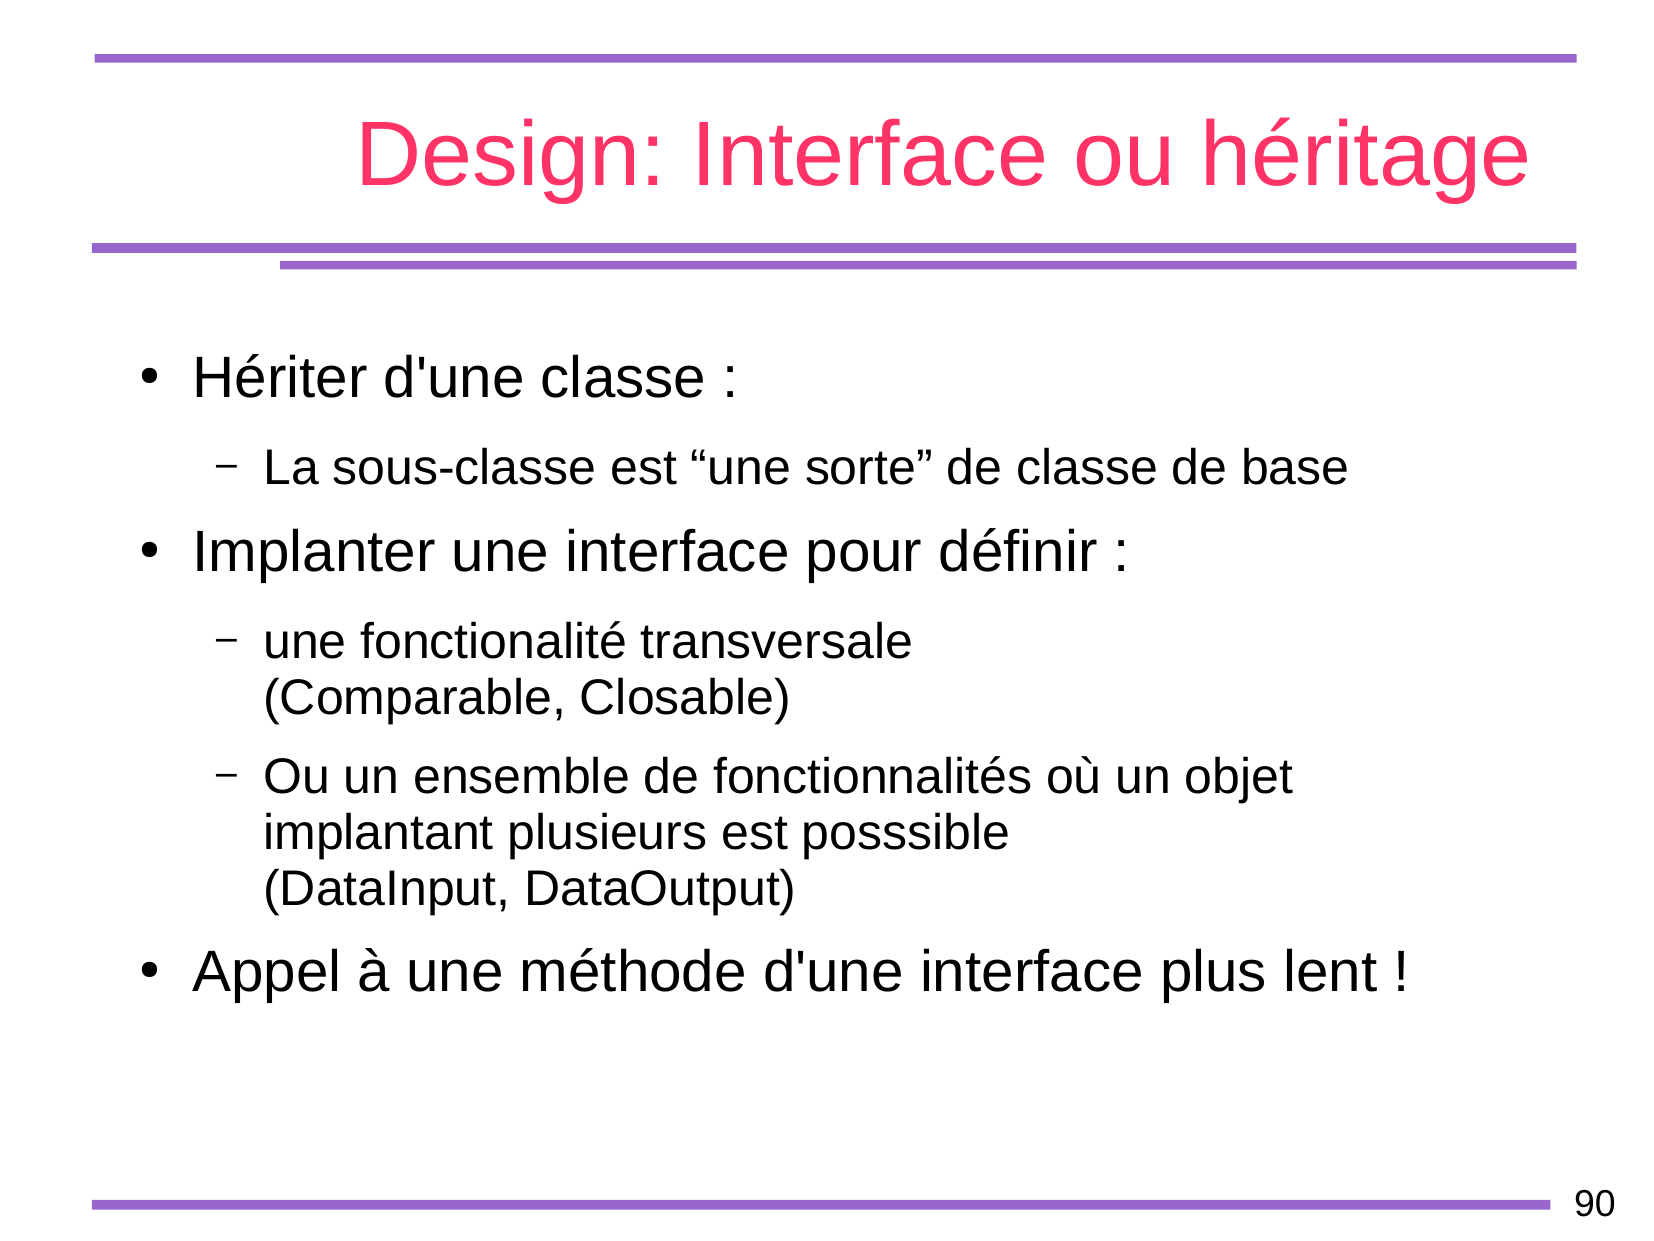

# Design: Interface ou héritage
Hériter d'une classe :
La sous-classe est “une sorte” de classe de base
Implanter une interface pour définir :
une fonctionalité transversale
(Comparable, Closable)
Ou un ensemble de fonctionnalités où un objet implantant plusieurs est posssible
(DataInput, DataOutput)
Appel à une méthode d'une interface plus lent !